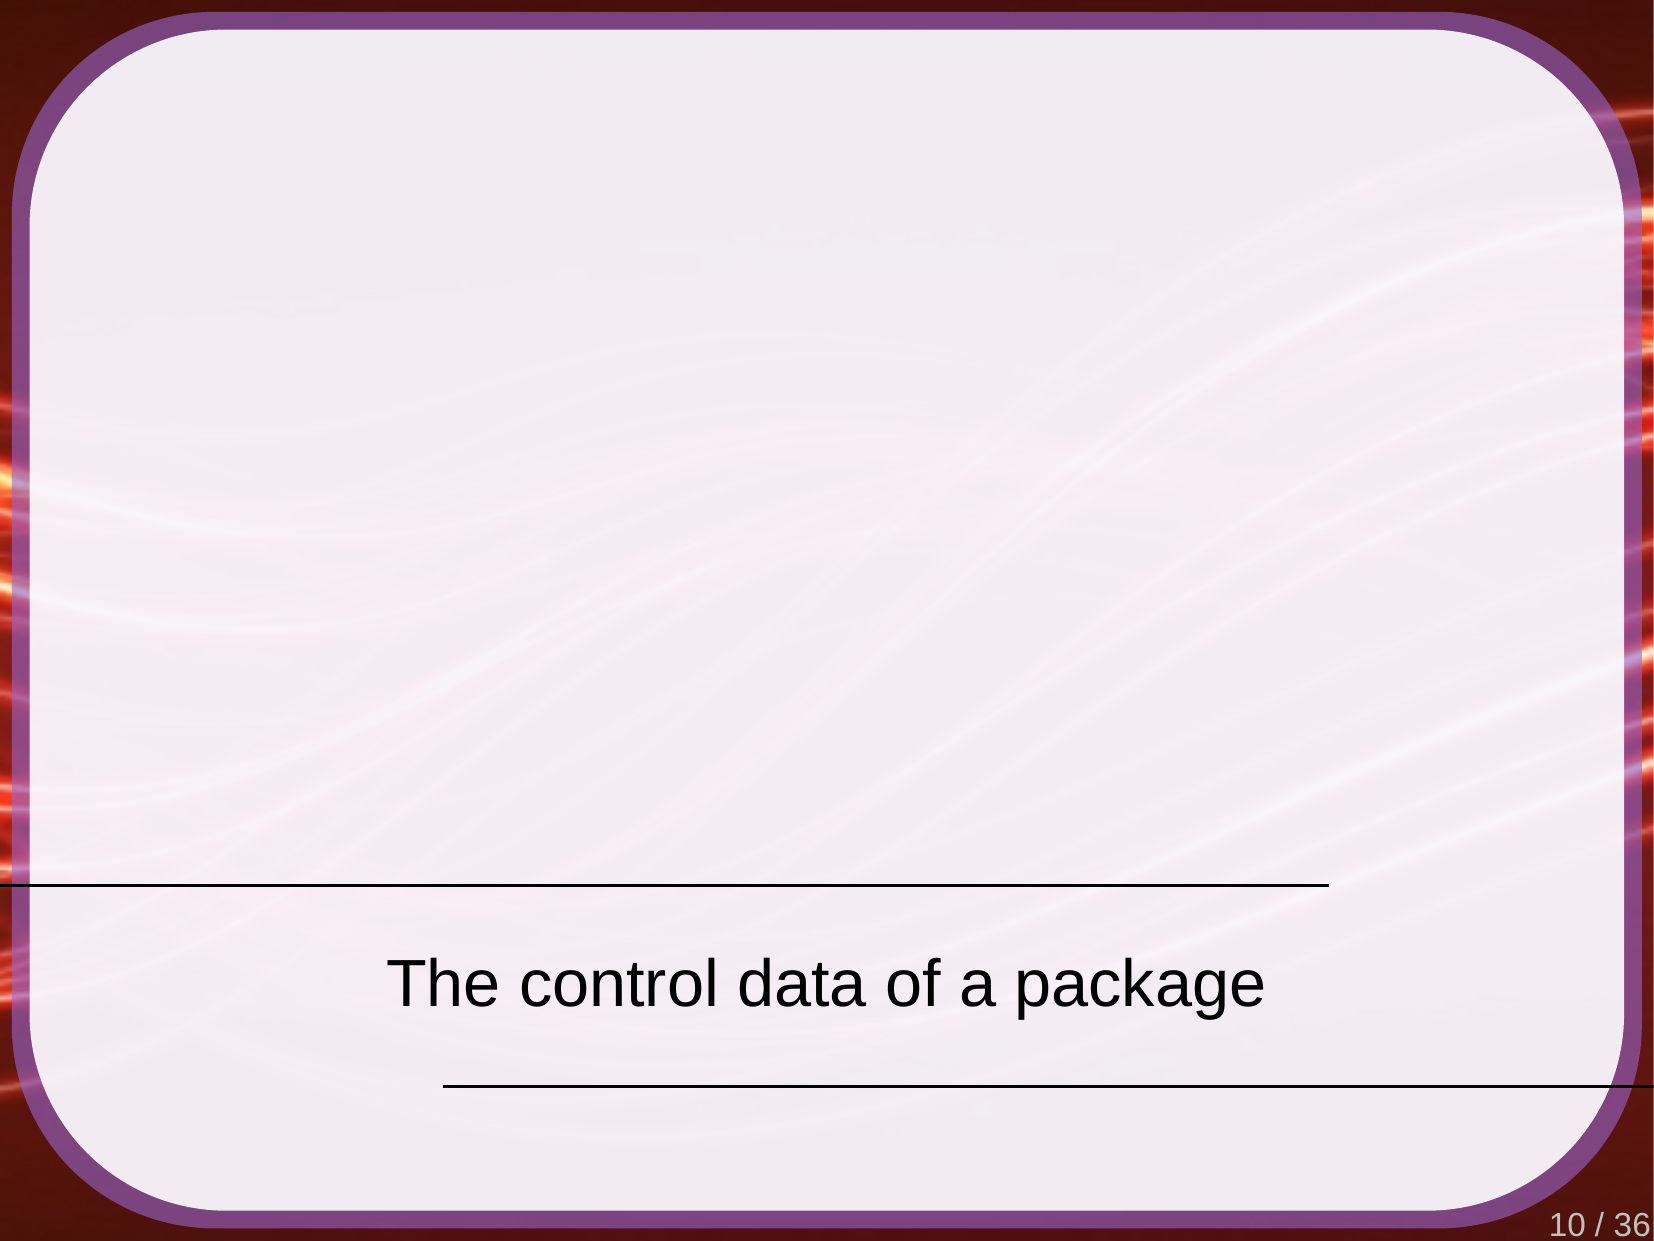

# The control data of a package